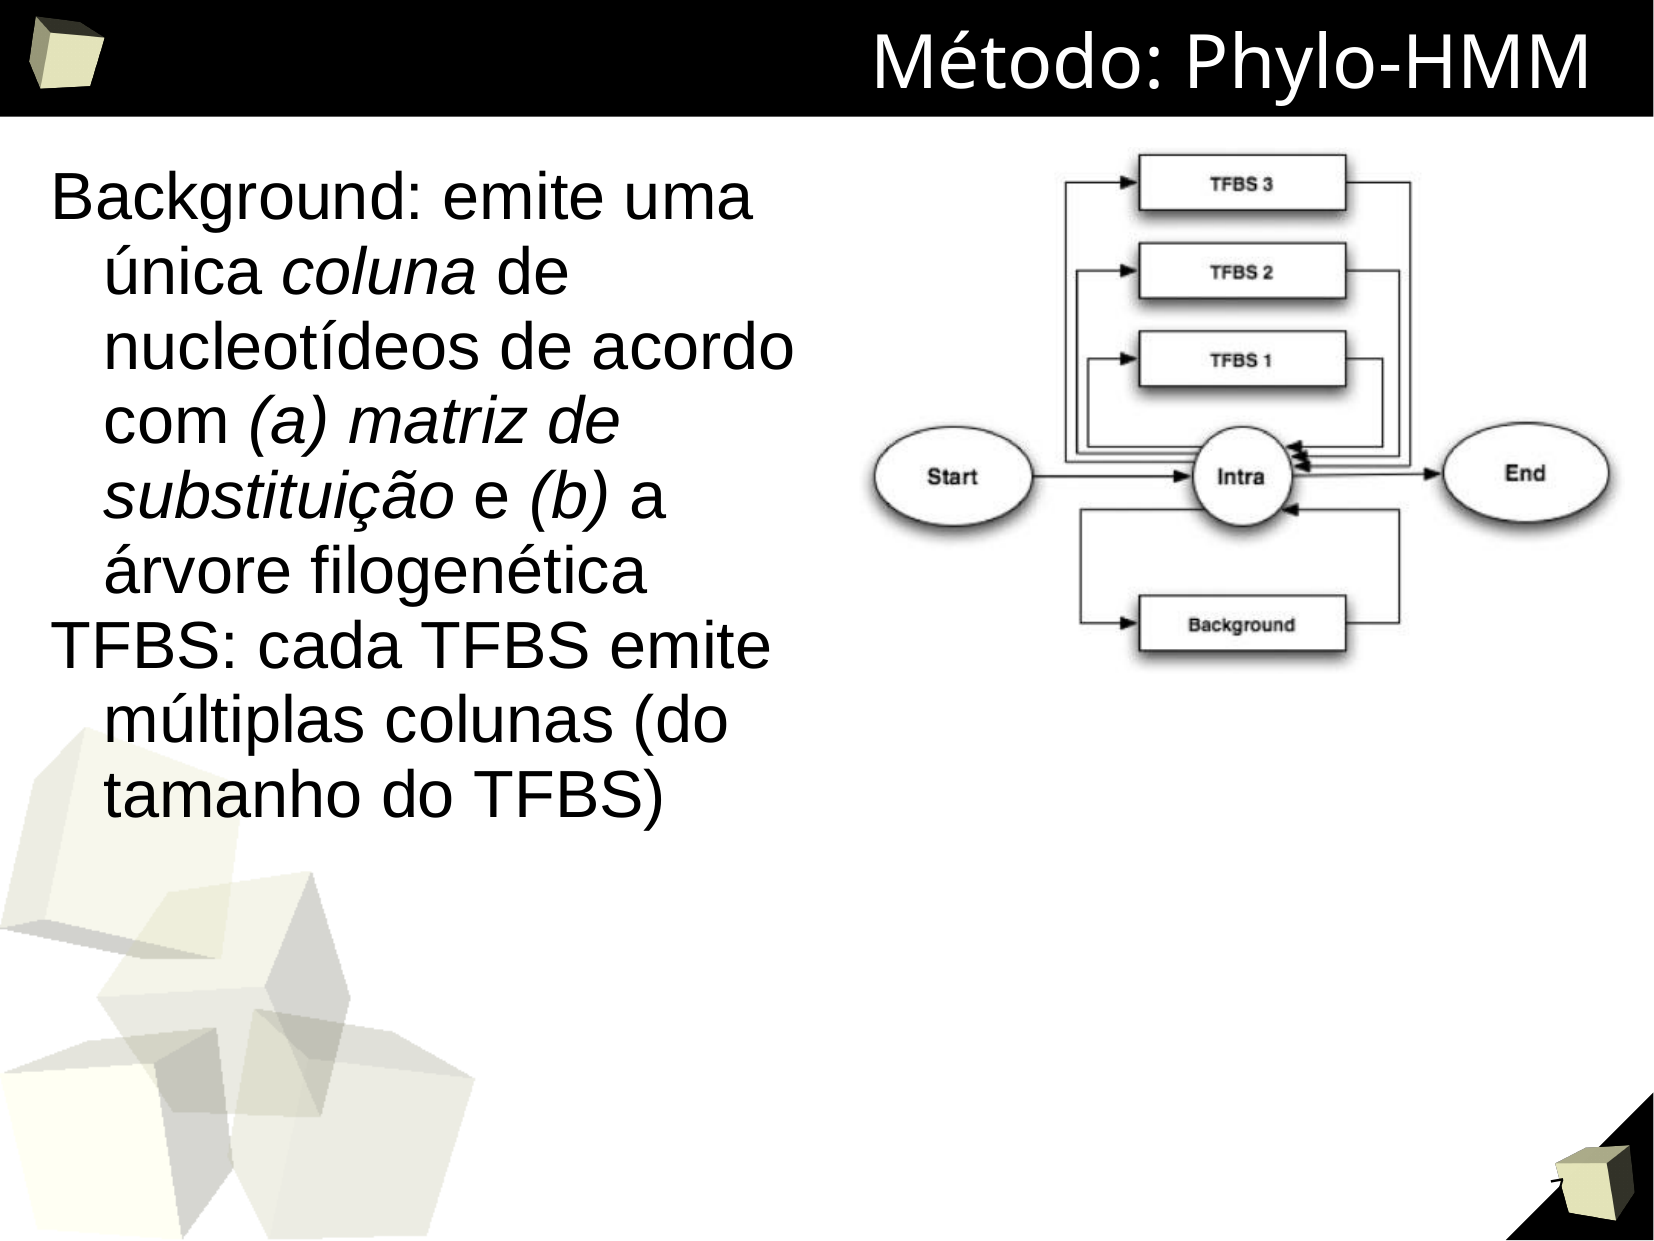

# Método: Phylo-HMM
Background: emite uma única coluna de nucleotídeos de acordo com (a) matriz de substituição e (b) a árvore filogenética
TFBS: cada TFBS emite múltiplas colunas (do tamanho do TFBS)